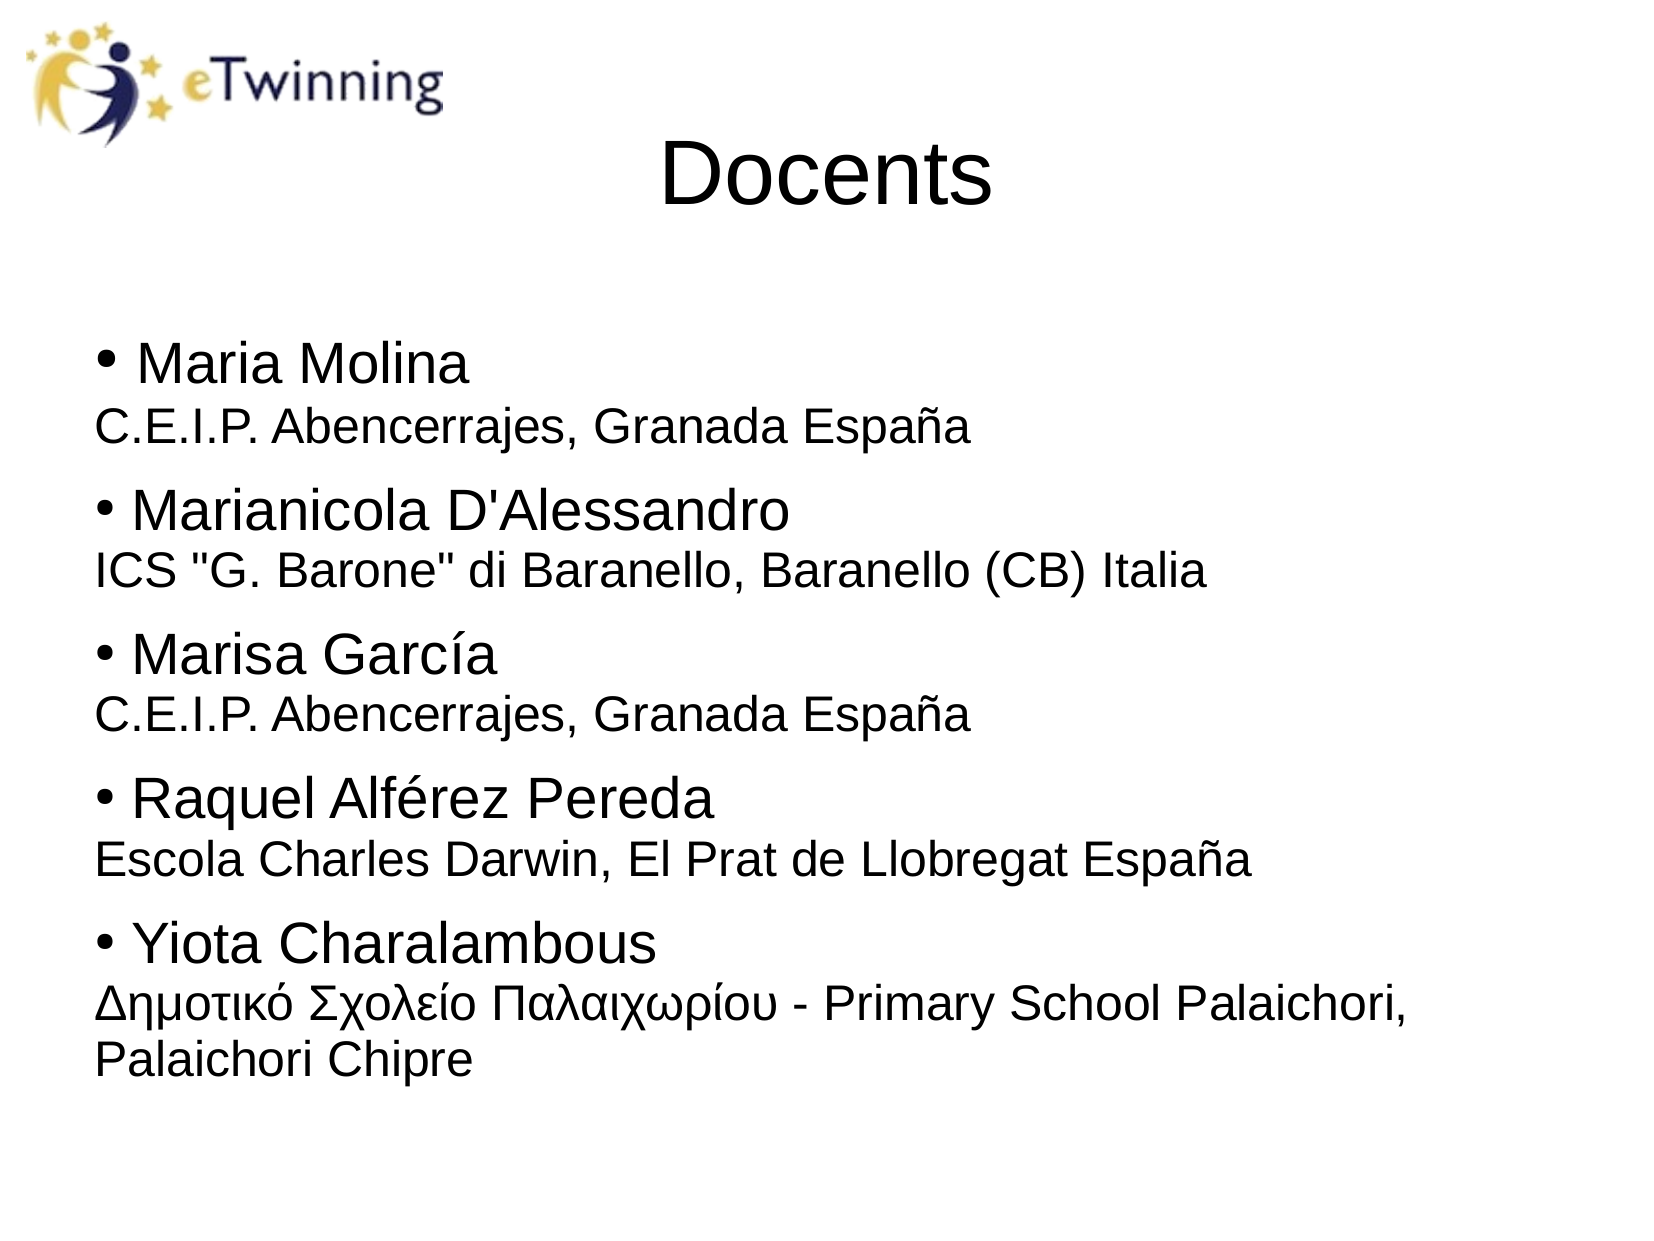

# Docents
 Maria Molina
C.E.I.P. Abencerrajes, Granada España
 Marianicola D'Alessandro
ICS "G. Barone" di Baranello, Baranello (CB) Italia
 Marisa García
C.E.I.P. Abencerrajes, Granada España
 Raquel Alférez Pereda
Escola Charles Darwin, El Prat de Llobregat España
 Yiota Charalambous
Δημοτικό Σχολείο Παλαιχωρίου - Primary School Palaichori, Palaichori Chipre